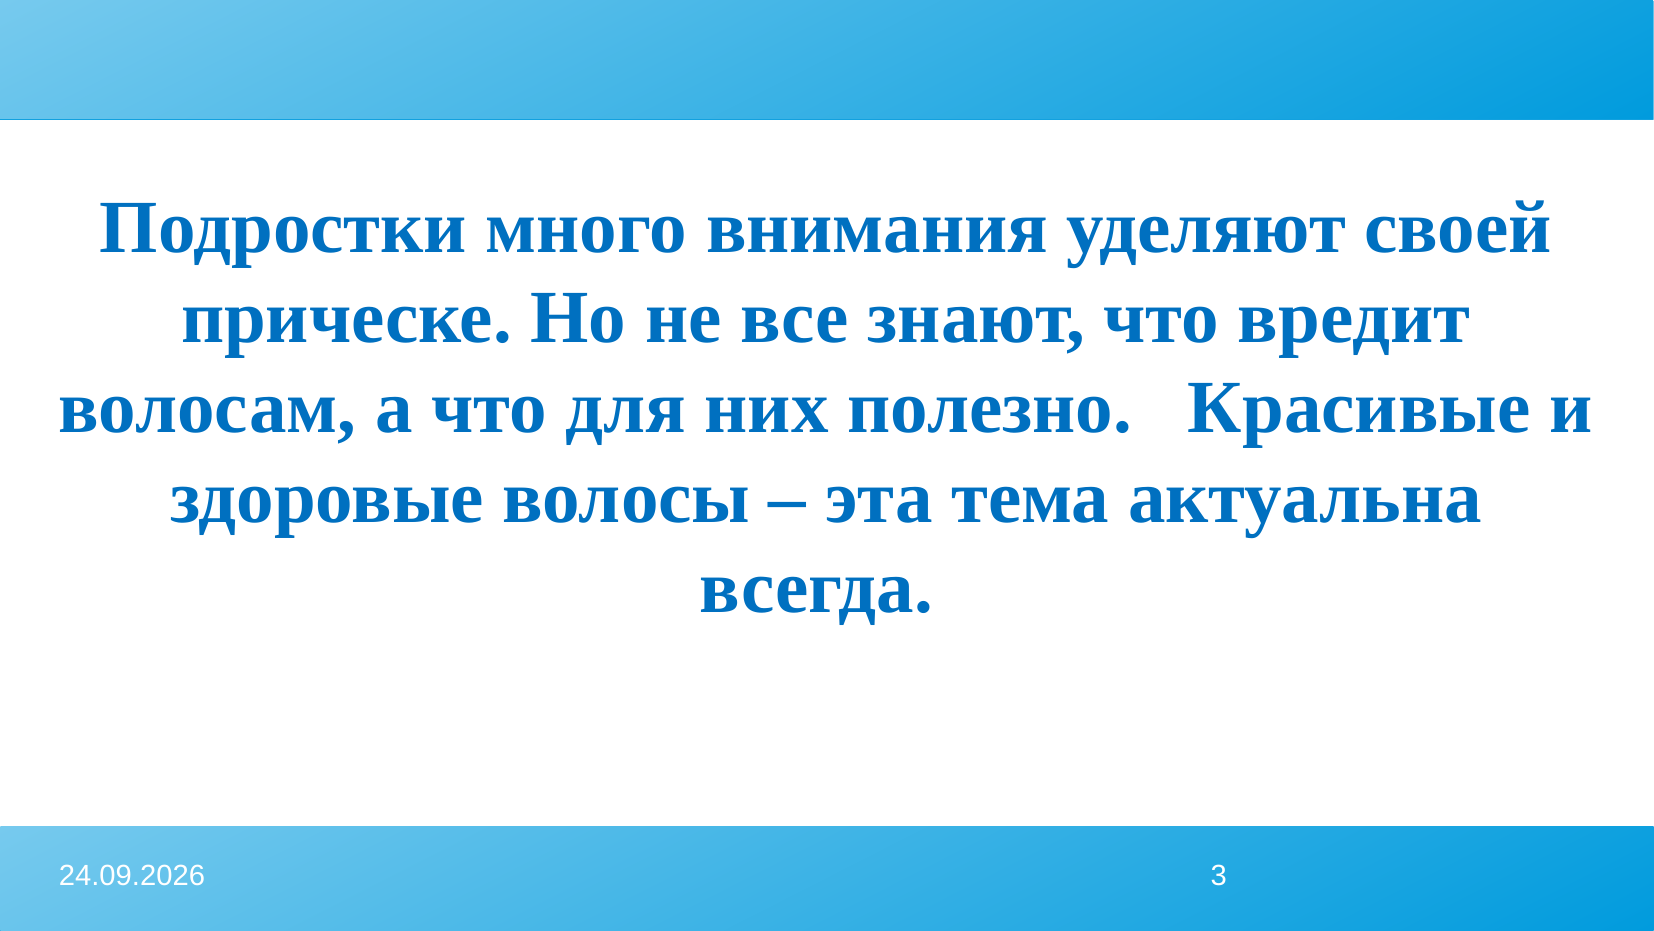

#
Подростки много внимания уделяют своей прическе. Но не все знают, что вредит волосам, а что для них полезно. Красивые и здоровые волосы – эта тема актуальна всегда.